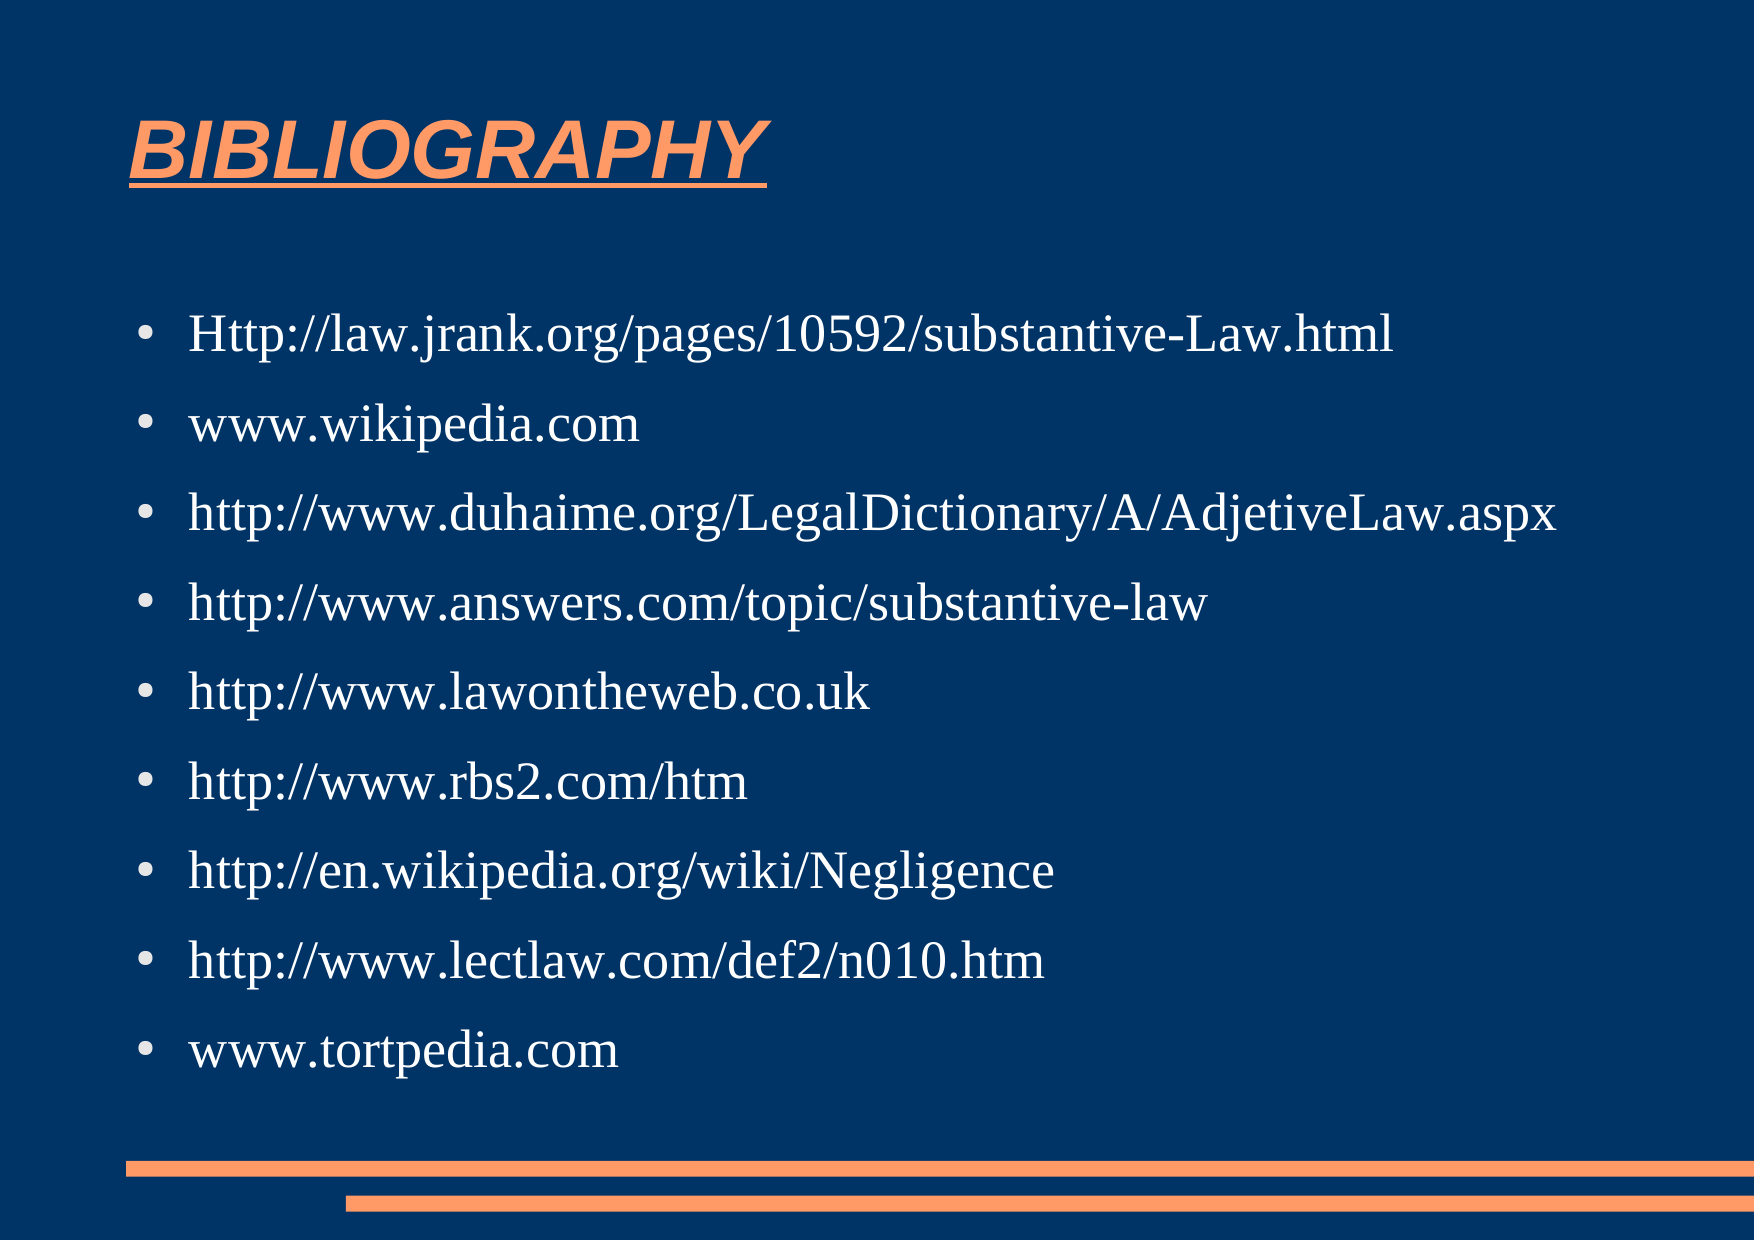

# BIBLIOGRAPHY
Http://law.jrank.org/pages/10592/substantive-Law.html
www.wikipedia.com
http://www.duhaime.org/LegalDictionary/A/AdjetiveLaw.aspx
http://www.answers.com/topic/substantive-law
http://www.lawontheweb.co.uk
http://www.rbs2.com/htm
http://en.wikipedia.org/wiki/Negligence
http://www.lectlaw.com/def2/n010.htm
www.tortpedia.com